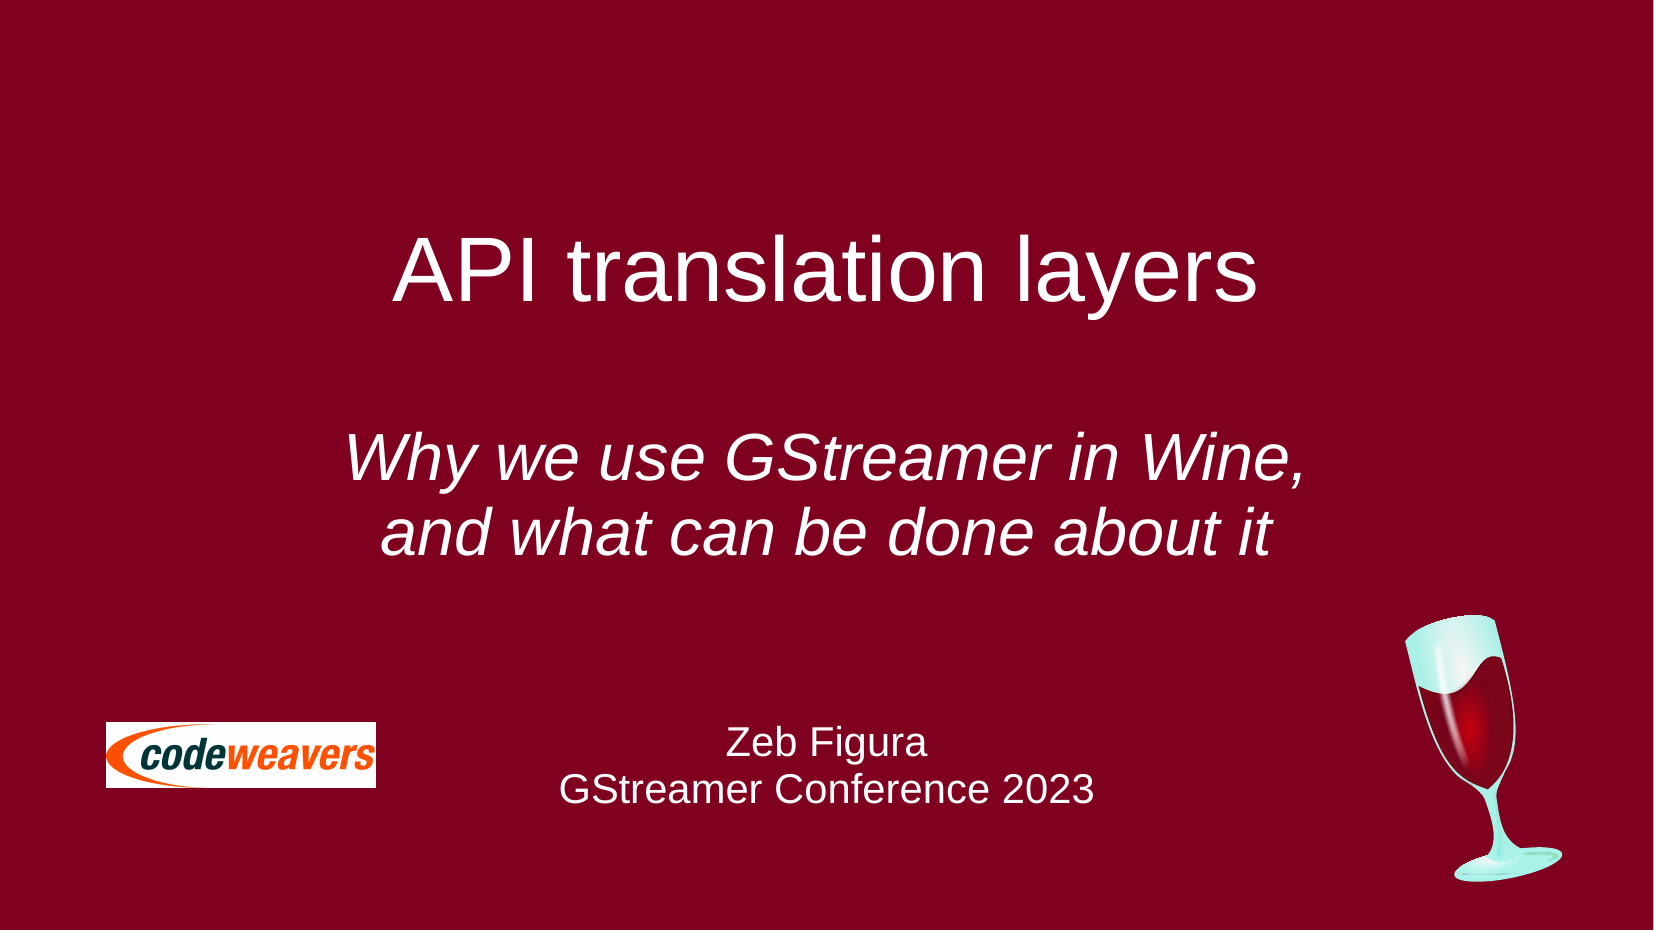

# API translation layers
Why we use GStreamer in Wine,
and what can be done about it
Zeb Figura
GStreamer Conference 2023